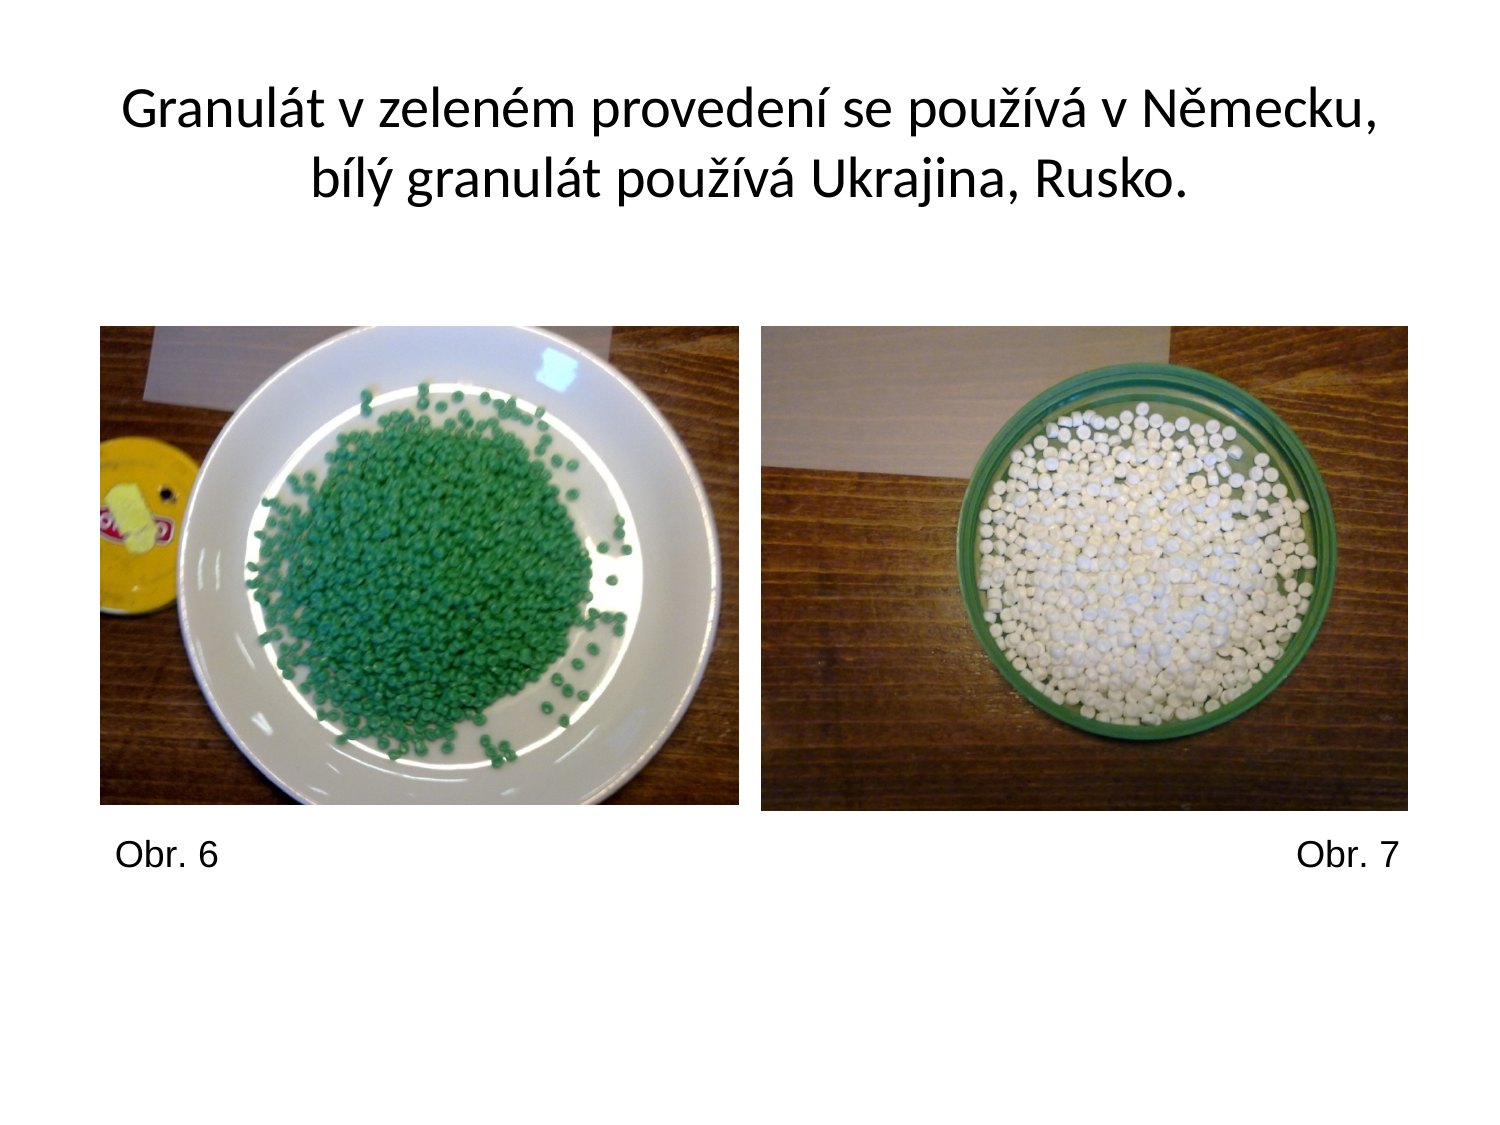

# Granulát v zeleném provedení se používá v Německu, bílý granulát používá Ukrajina, Rusko.
Obr. 6
Obr. 7